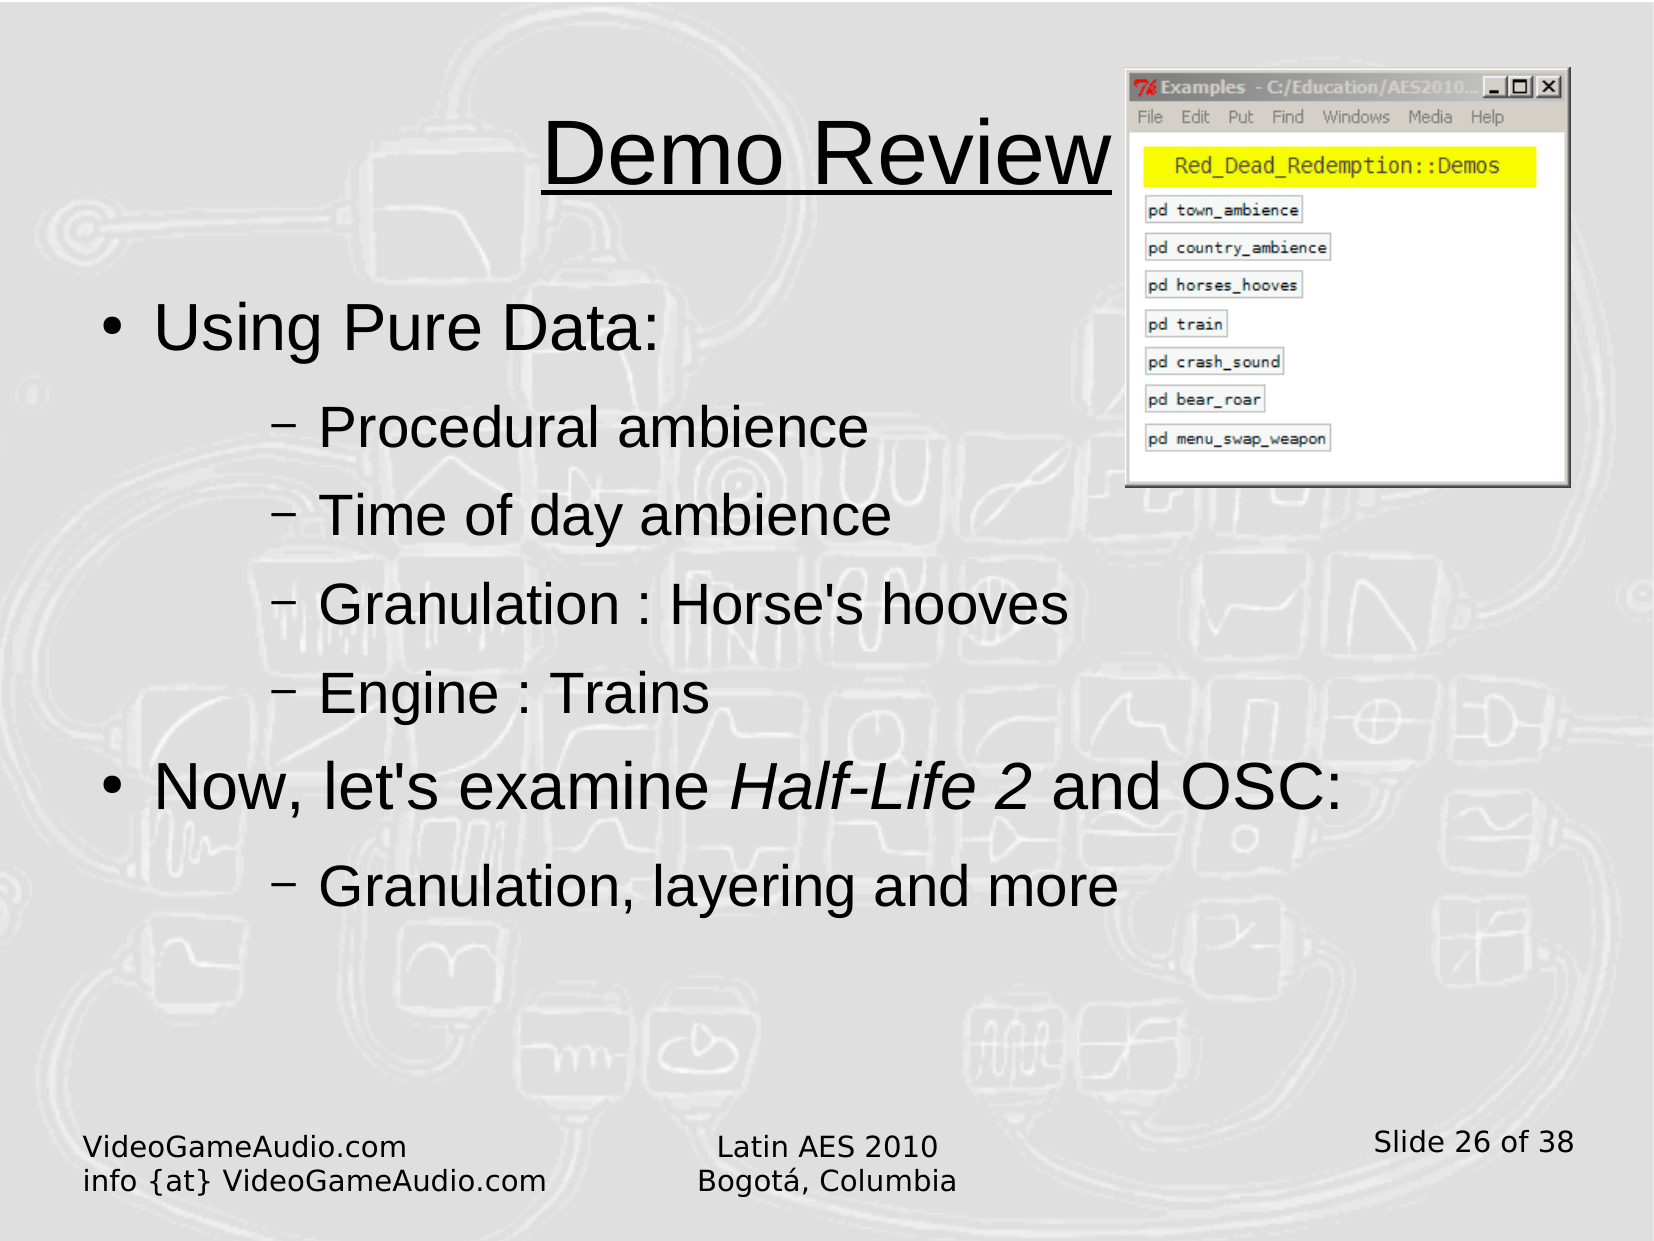

# Demo Review
Using Pure Data:
Procedural ambience
Time of day ambience
Granulation : Horse's hooves
Engine : Trains
Now, let's examine Half-Life 2 and OSC:
Granulation, layering and more
26